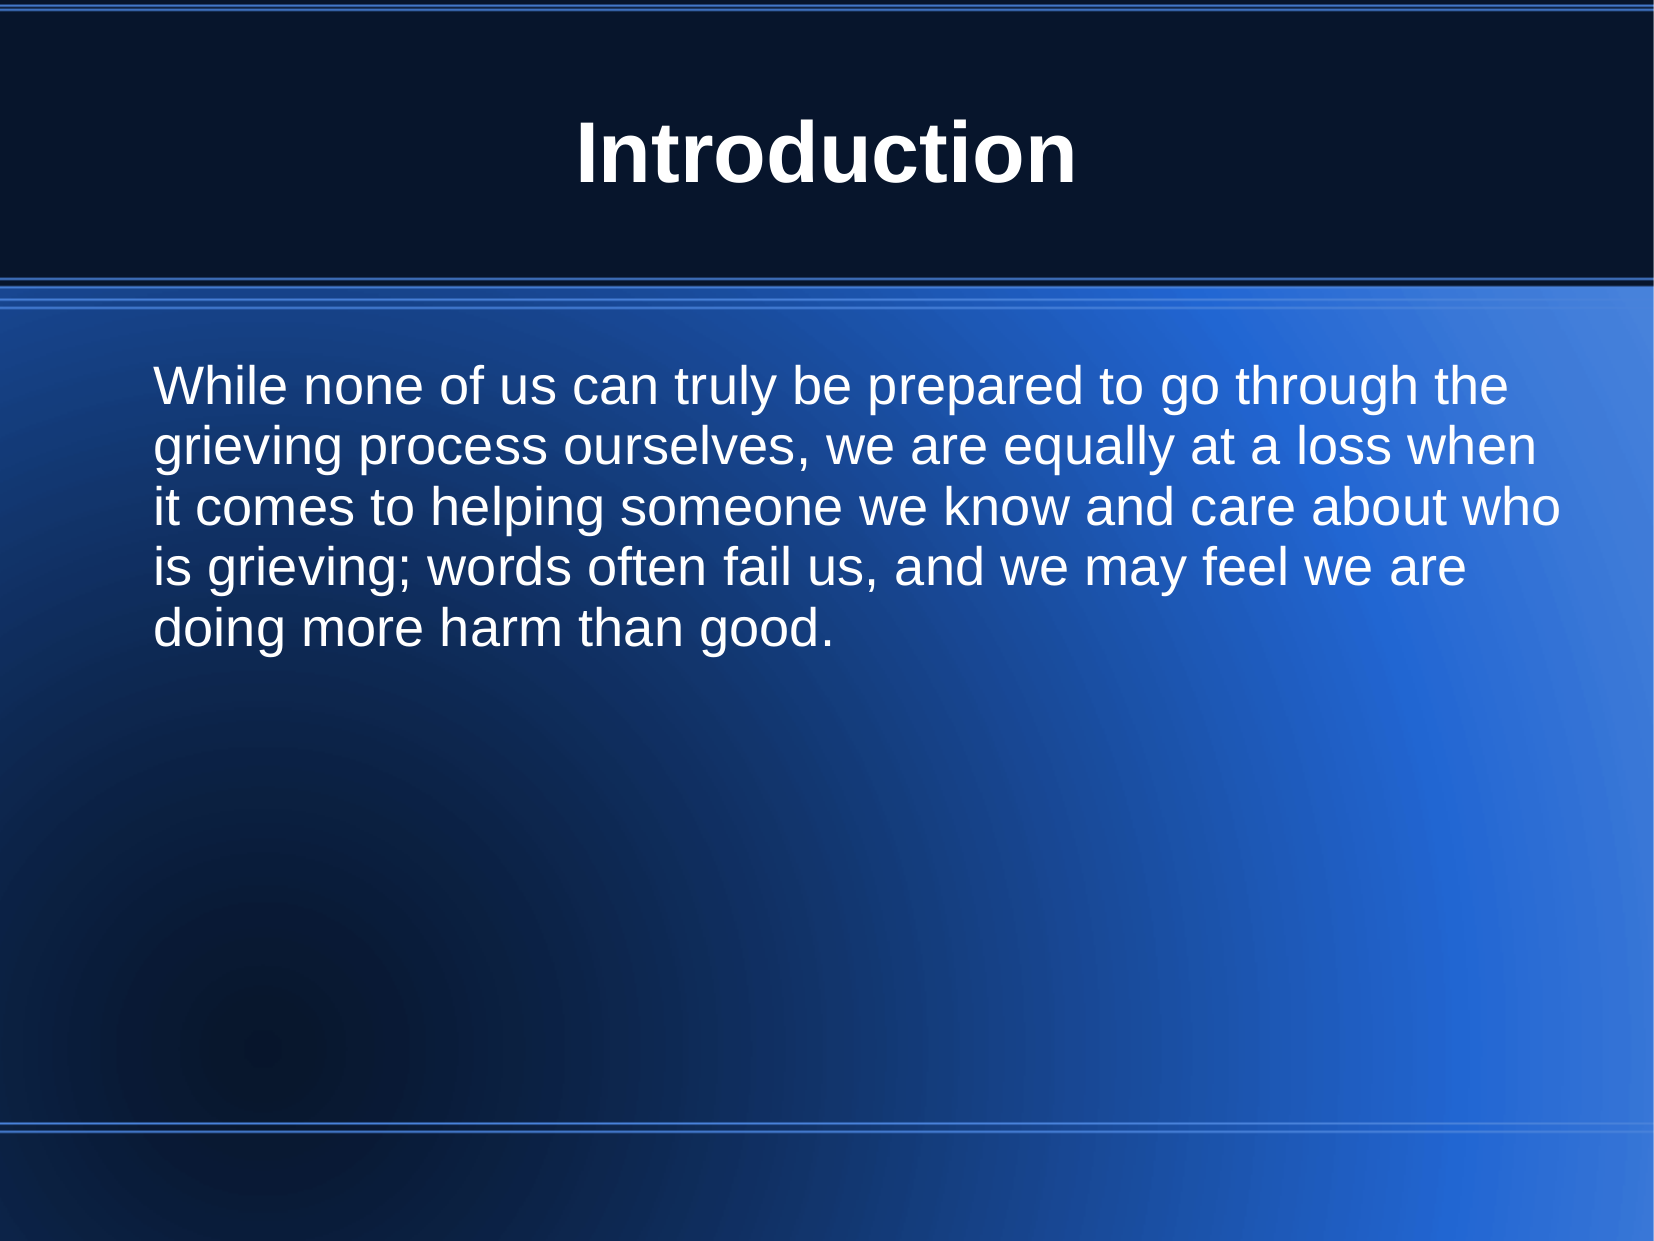

# Introduction
While none of us can truly be prepared to go through the grieving process ourselves, we are equally at a loss when it comes to helping someone we know and care about who is grieving; words often fail us, and we may feel we are doing more harm than good.